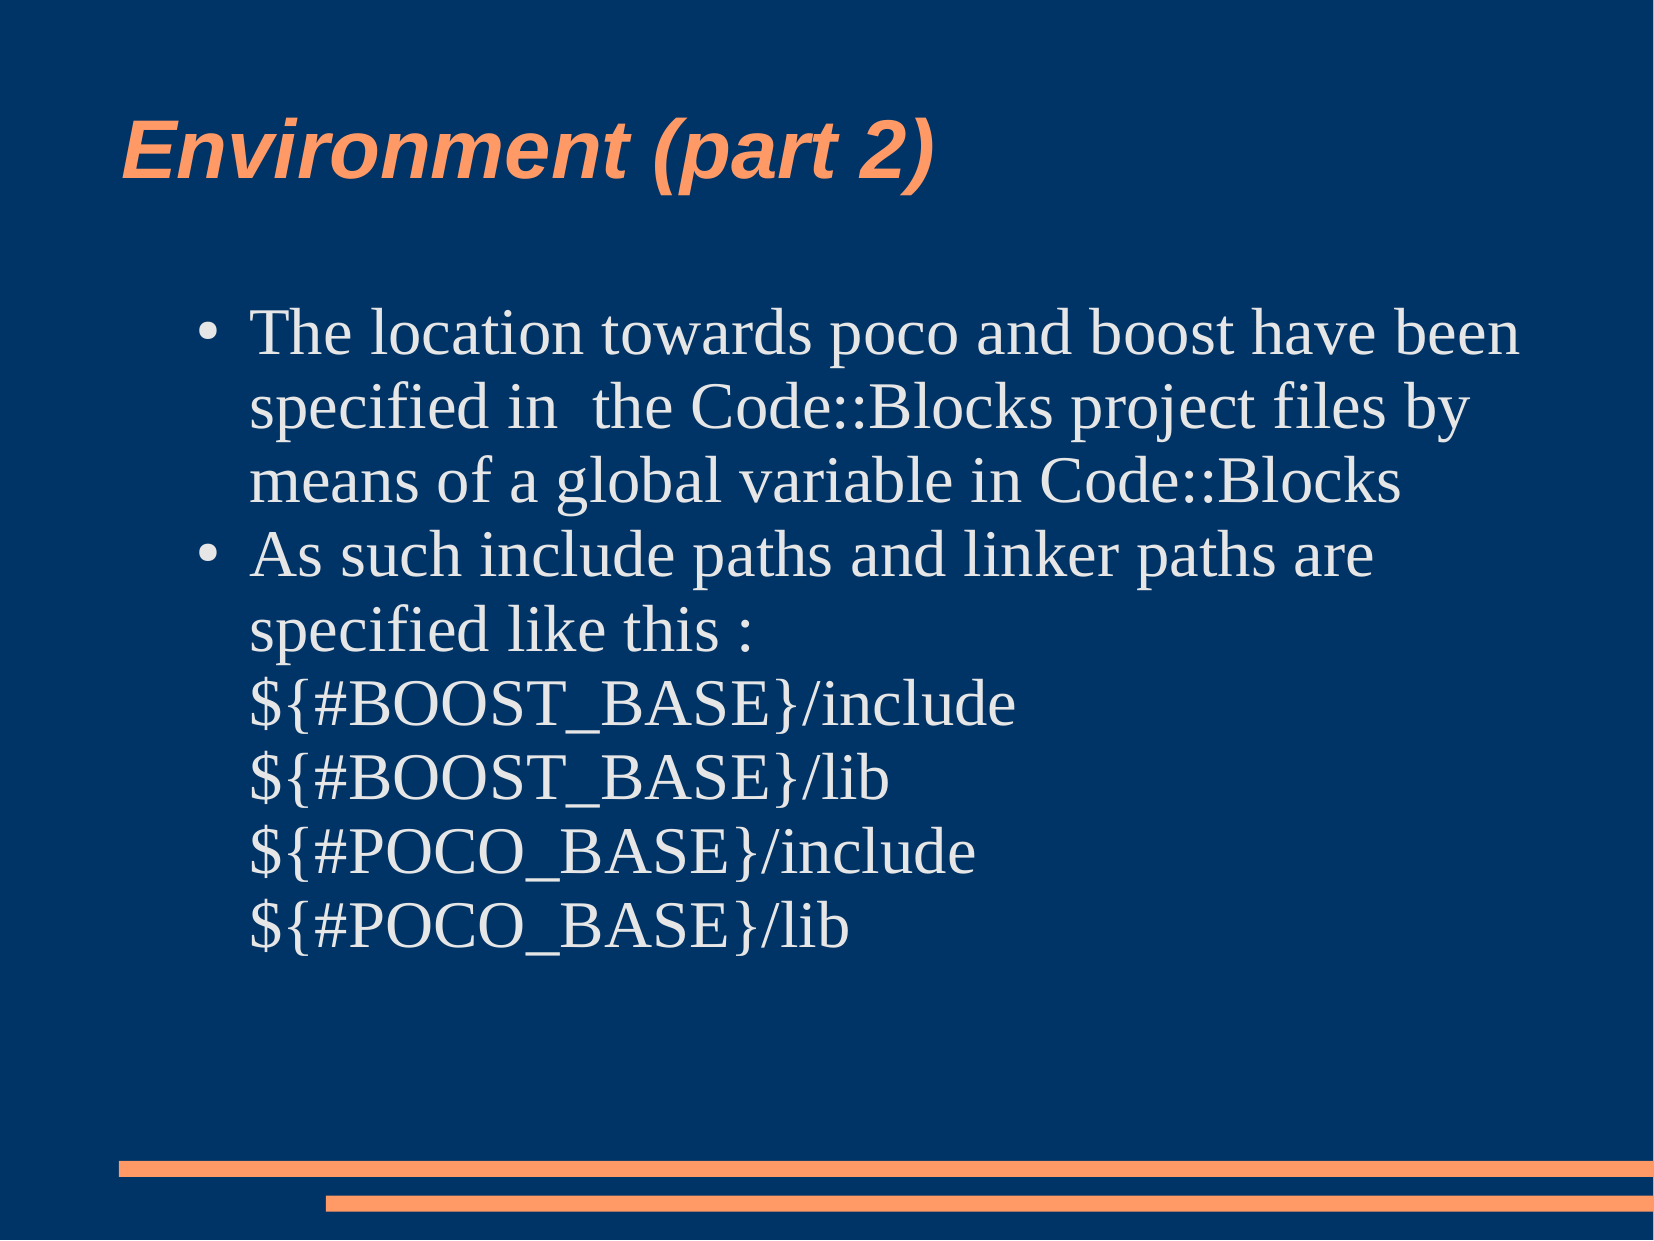

# Environment (part 2)
The location towards poco and boost have been specified in the Code::Blocks project files by means of a global variable in Code::Blocks
As such include paths and linker paths are specified like this :
${#BOOST_BASE}/include
${#BOOST_BASE}/lib
${#POCO_BASE}/include
${#POCO_BASE}/lib